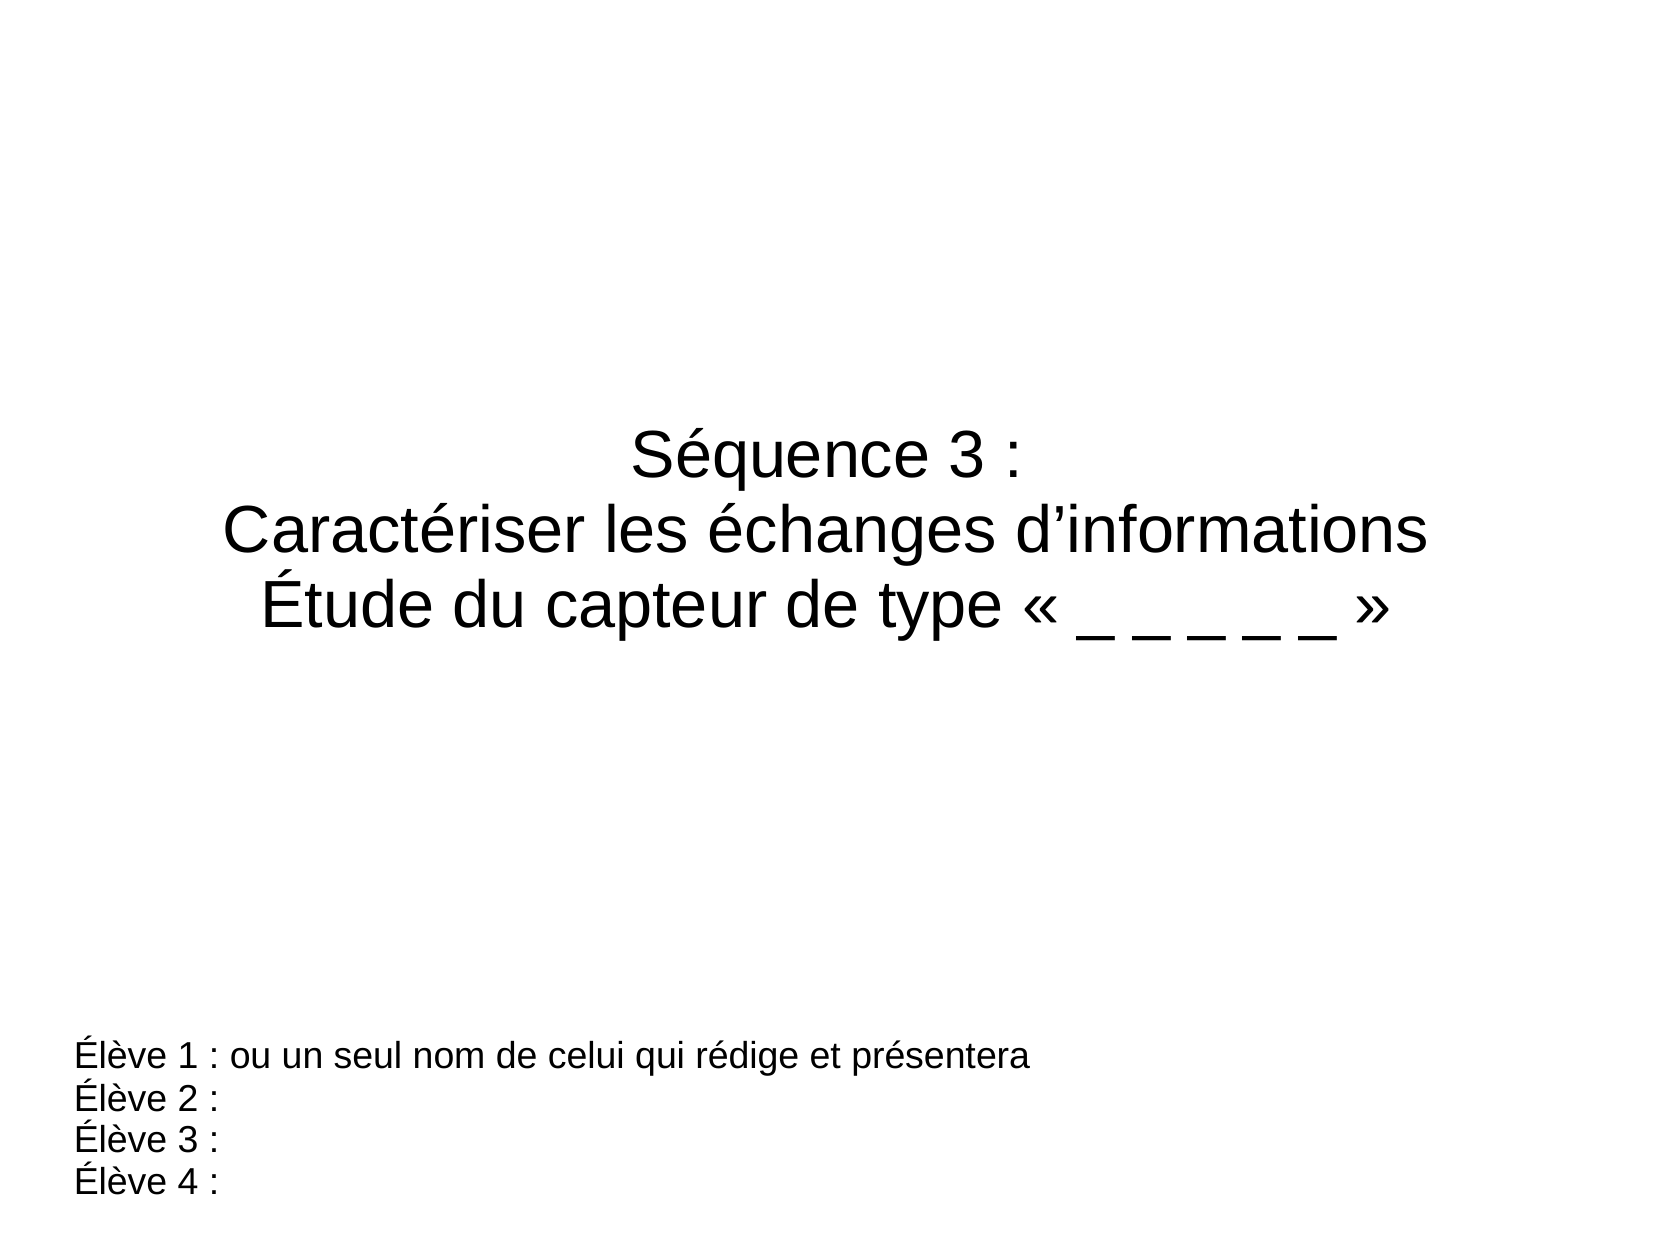

# Séquence 3 :
Caractériser les échanges d’informations
Étude du capteur de type « _ _ _ _ _ »
Élève 1 : ou un seul nom de celui qui rédige et présentera
Élève 2 :
Élève 3 :
Élève 4 :